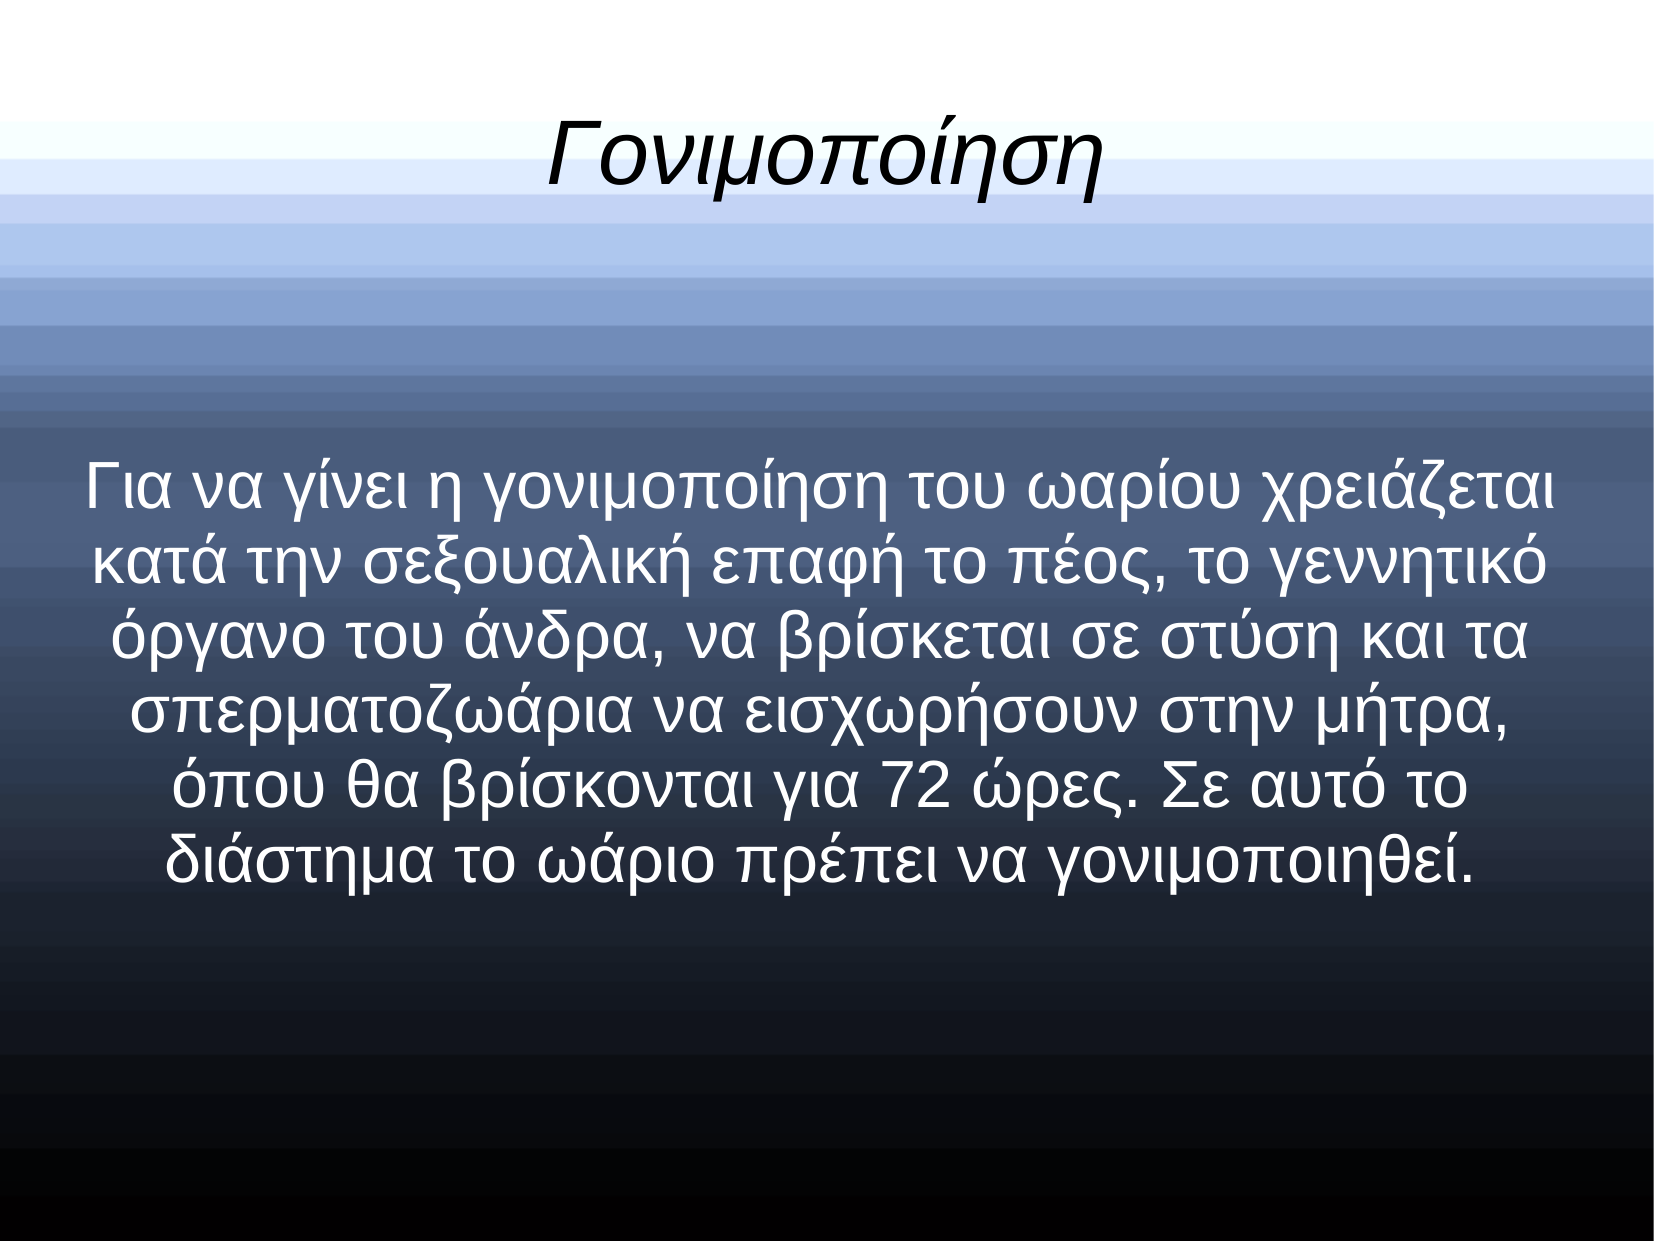

# Γονιμοποίηση
Για να γίνει η γονιμοποίηση του ωαρίου χρειάζεται κατά την σεξουαλική επαφή το πέος, το γεννητικό όργανο του άνδρα, να βρίσκεται σε στύση και τα σπερματοζωάρια να εισχωρήσουν στην μήτρα, όπου θα βρίσκονται για 72 ώρες. Σε αυτό το διάστημα το ωάριο πρέπει να γονιμοποιηθεί.